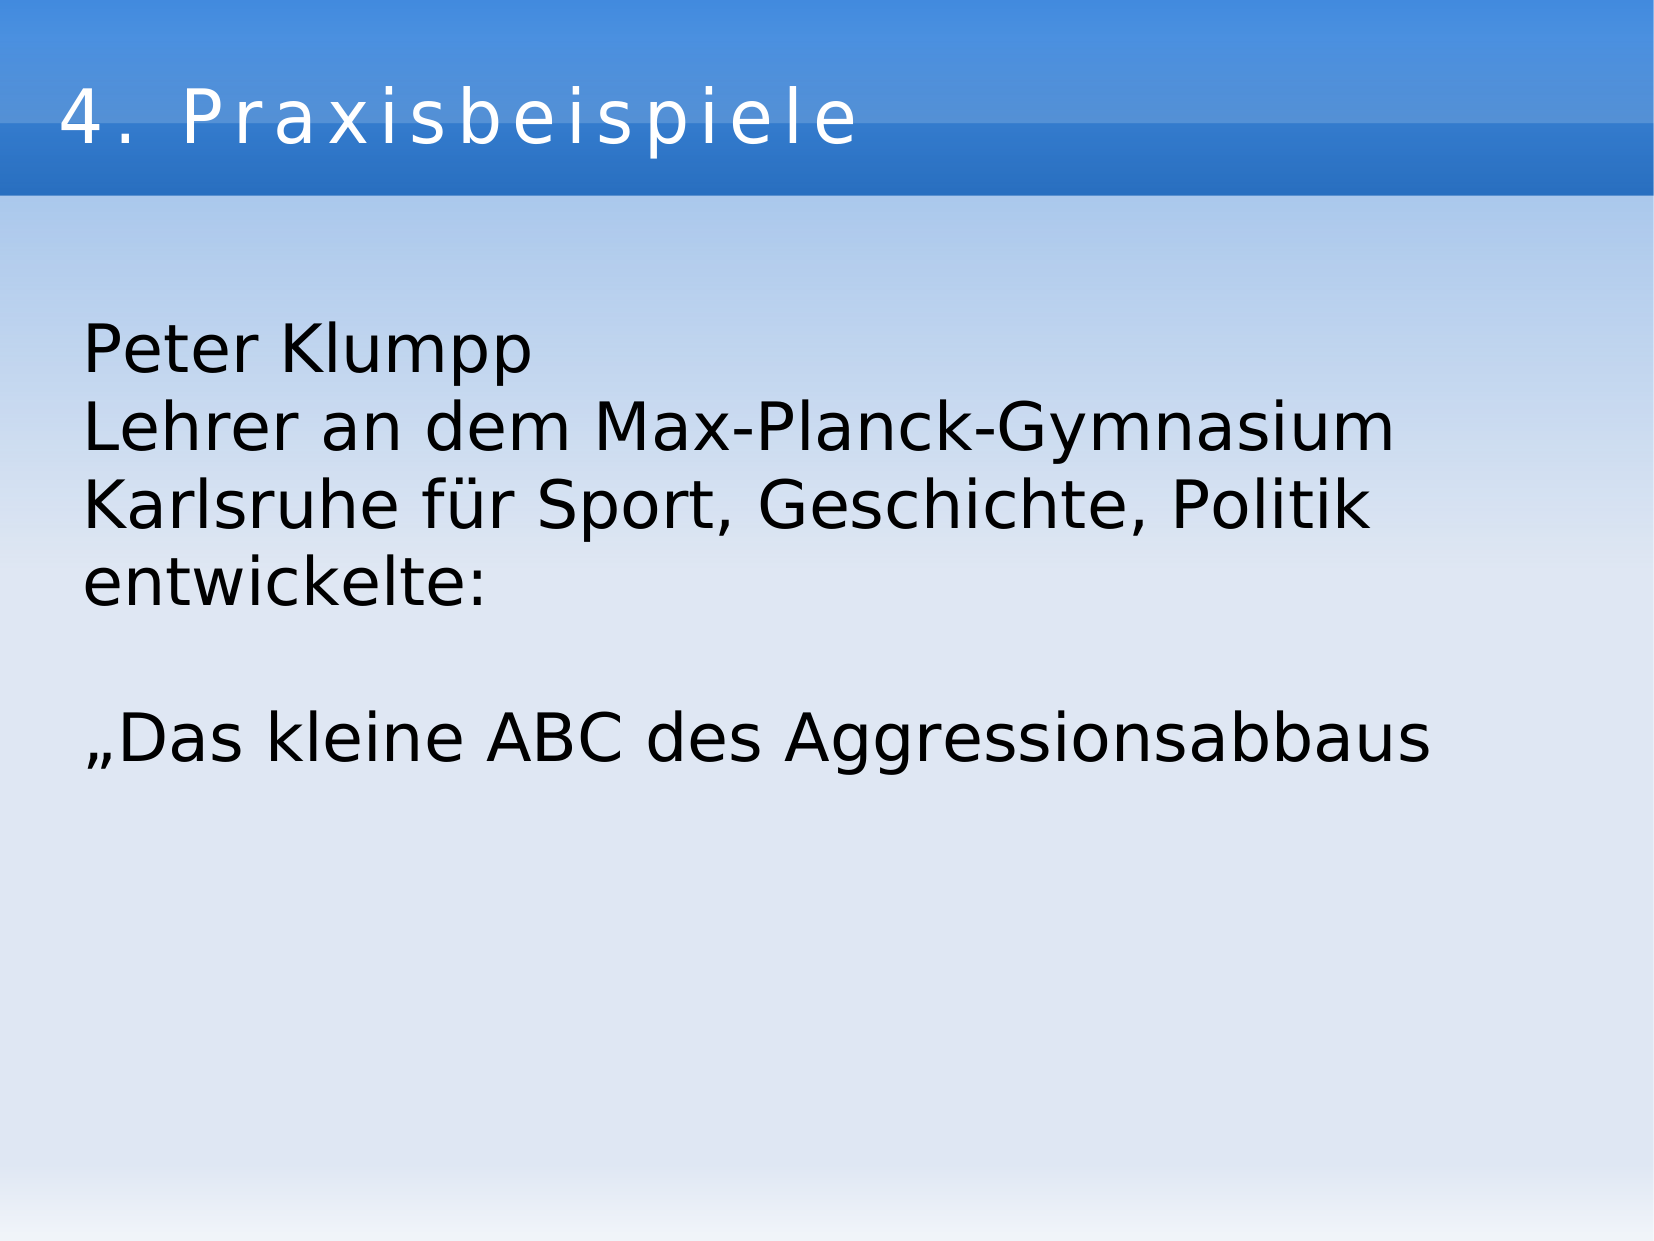

# 4. Praxisbeispiele
Peter Klumpp
Lehrer an dem Max-Planck-Gymnasium Karlsruhe für Sport, Geschichte, Politik
entwickelte:
„Das kleine ABC des Aggressionsabbaus